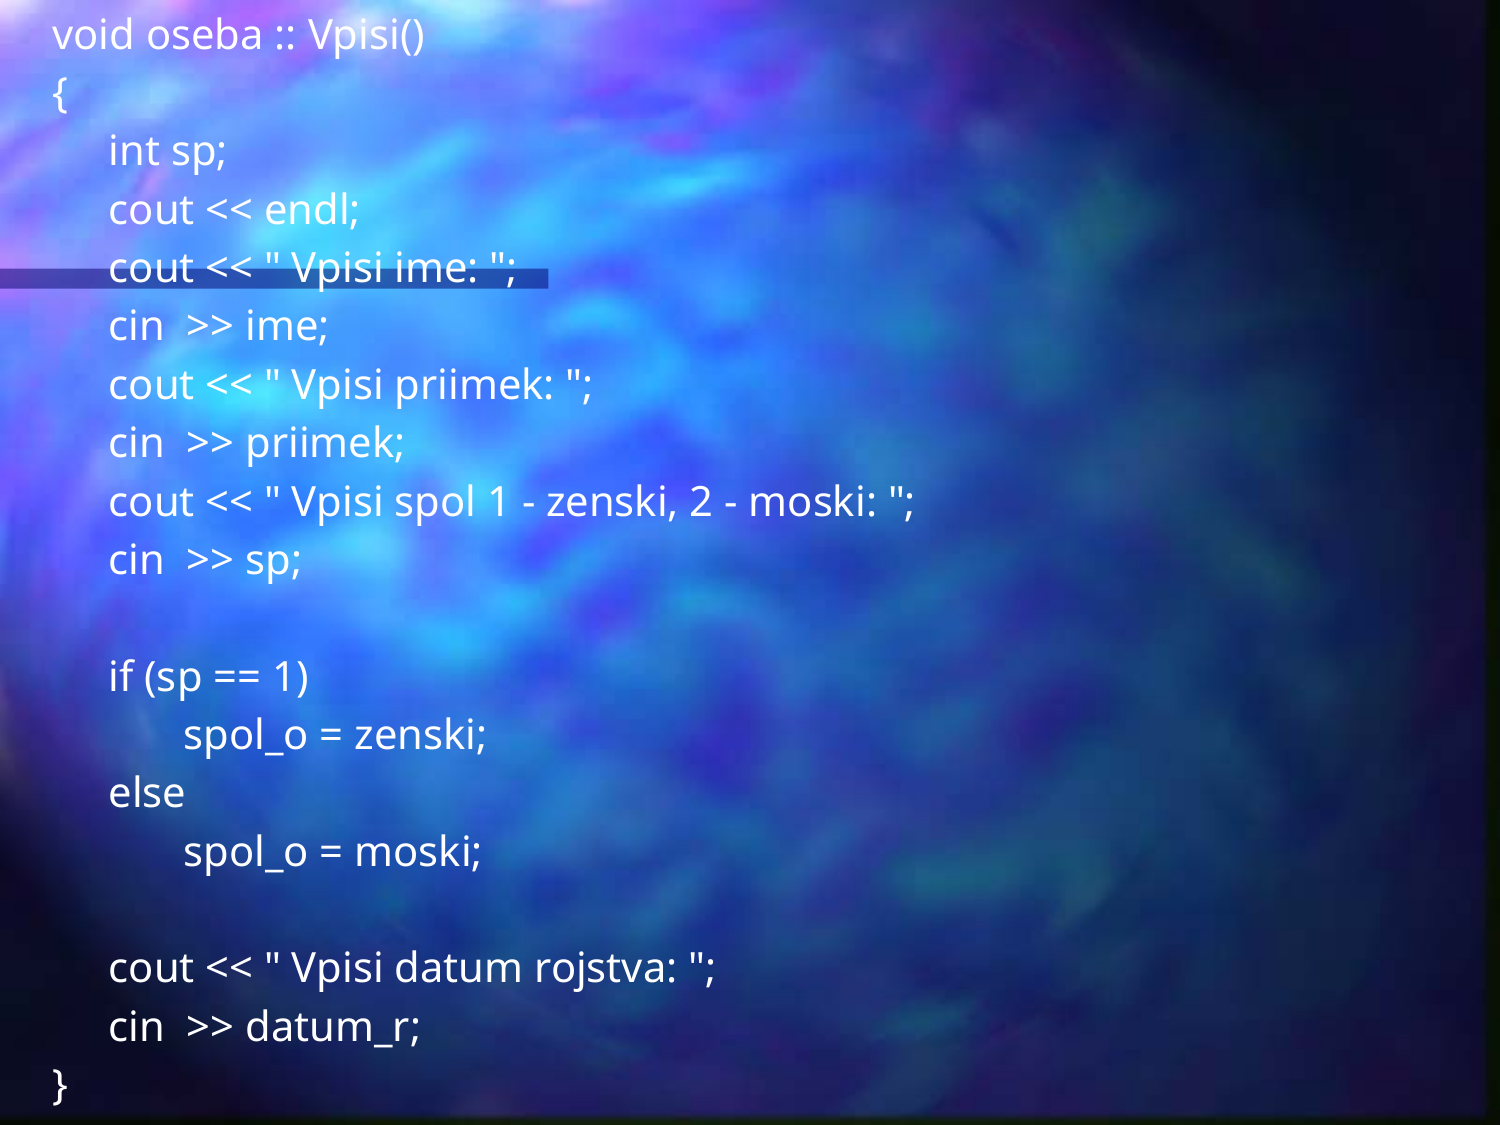

# void oseba :: Vpisi()
{
	int sp;
	cout << endl;
	cout << " Vpisi ime: ";
	cin >> ime;
	cout << " Vpisi priimek: ";
	cin >> priimek;
	cout << " Vpisi spol 1 - zenski, 2 - moski: ";
	cin >> sp;
	if (sp == 1)
		spol_o = zenski;
	else
		spol_o = moski;
	cout << " Vpisi datum rojstva: ";
	cin >> datum_r;
}